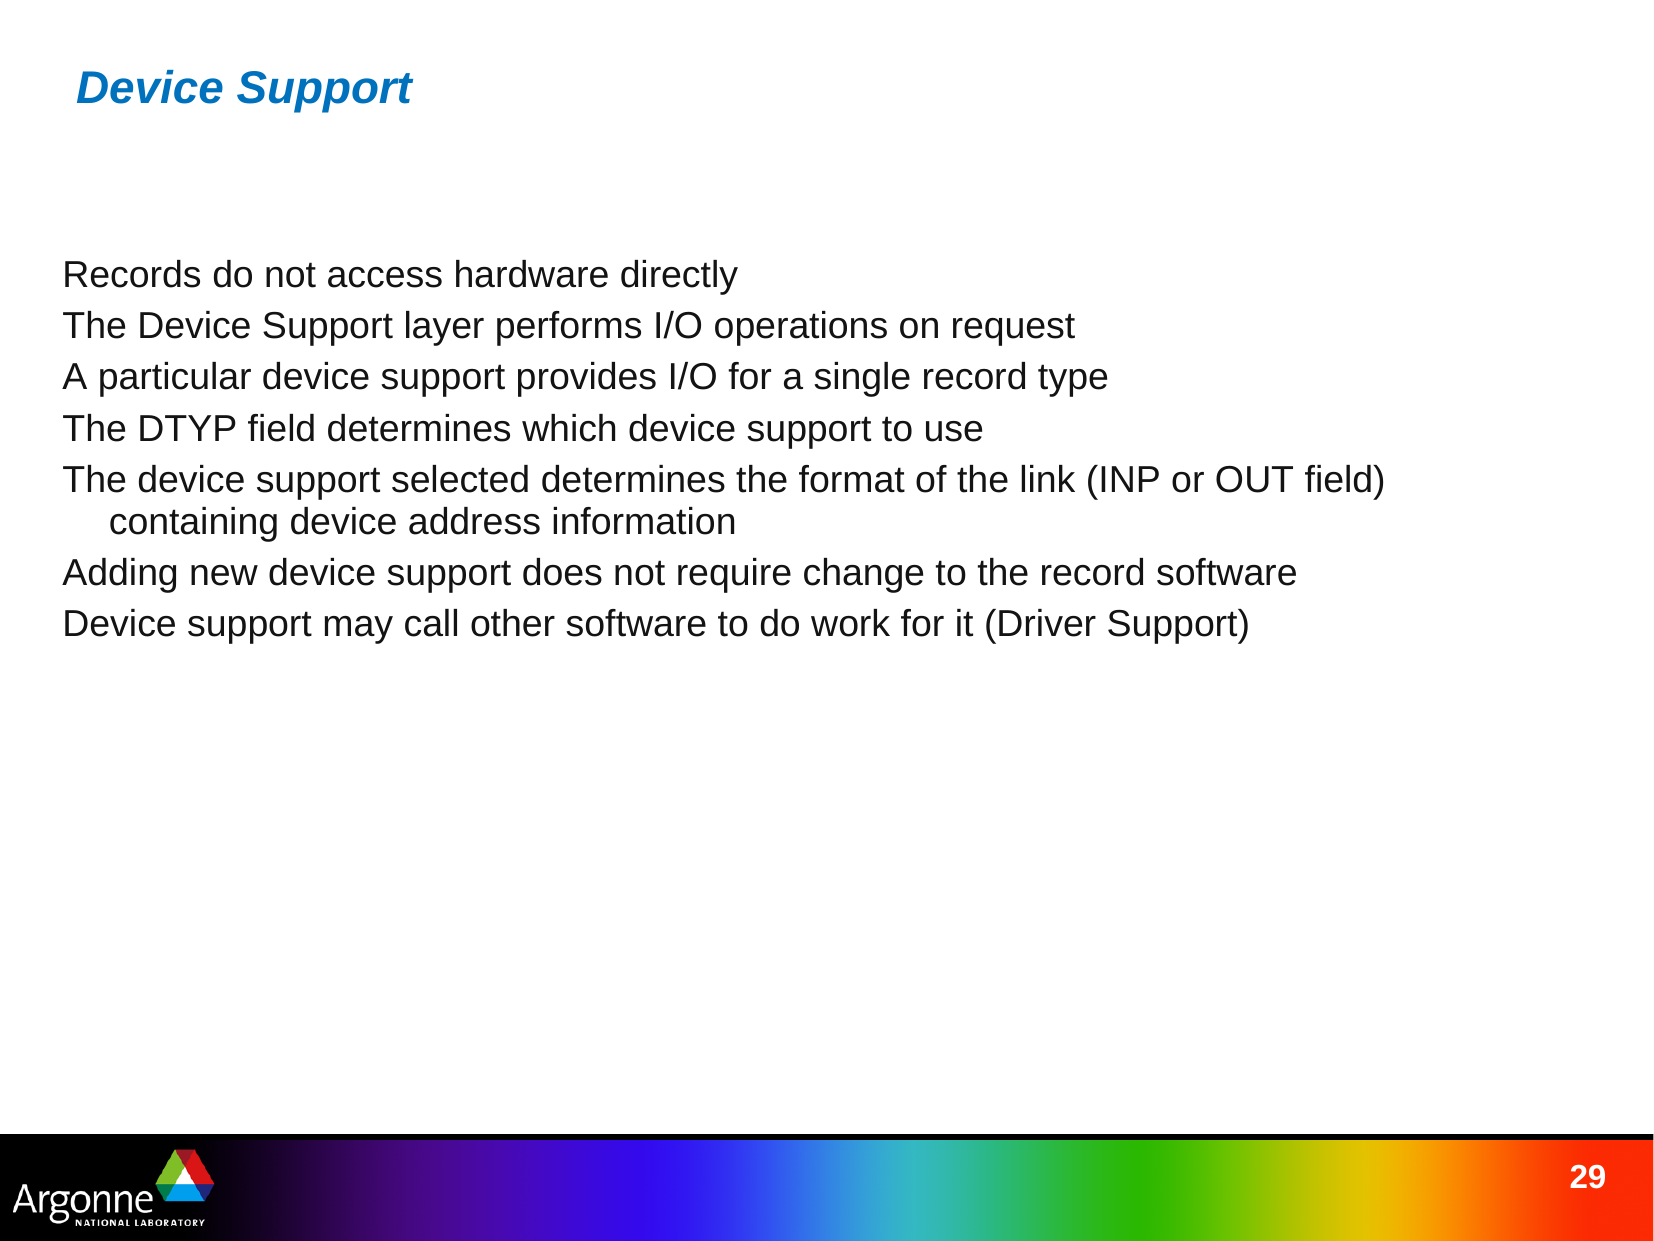

# Device Support
Records do not access hardware directly
The Device Support layer performs I/O operations on request
A particular device support provides I/O for a single record type
The DTYP field determines which device support to use
The device support selected determines the format of the link (INP or OUT field) containing device address information
Adding new device support does not require change to the record software
Device support may call other software to do work for it (Driver Support)
29